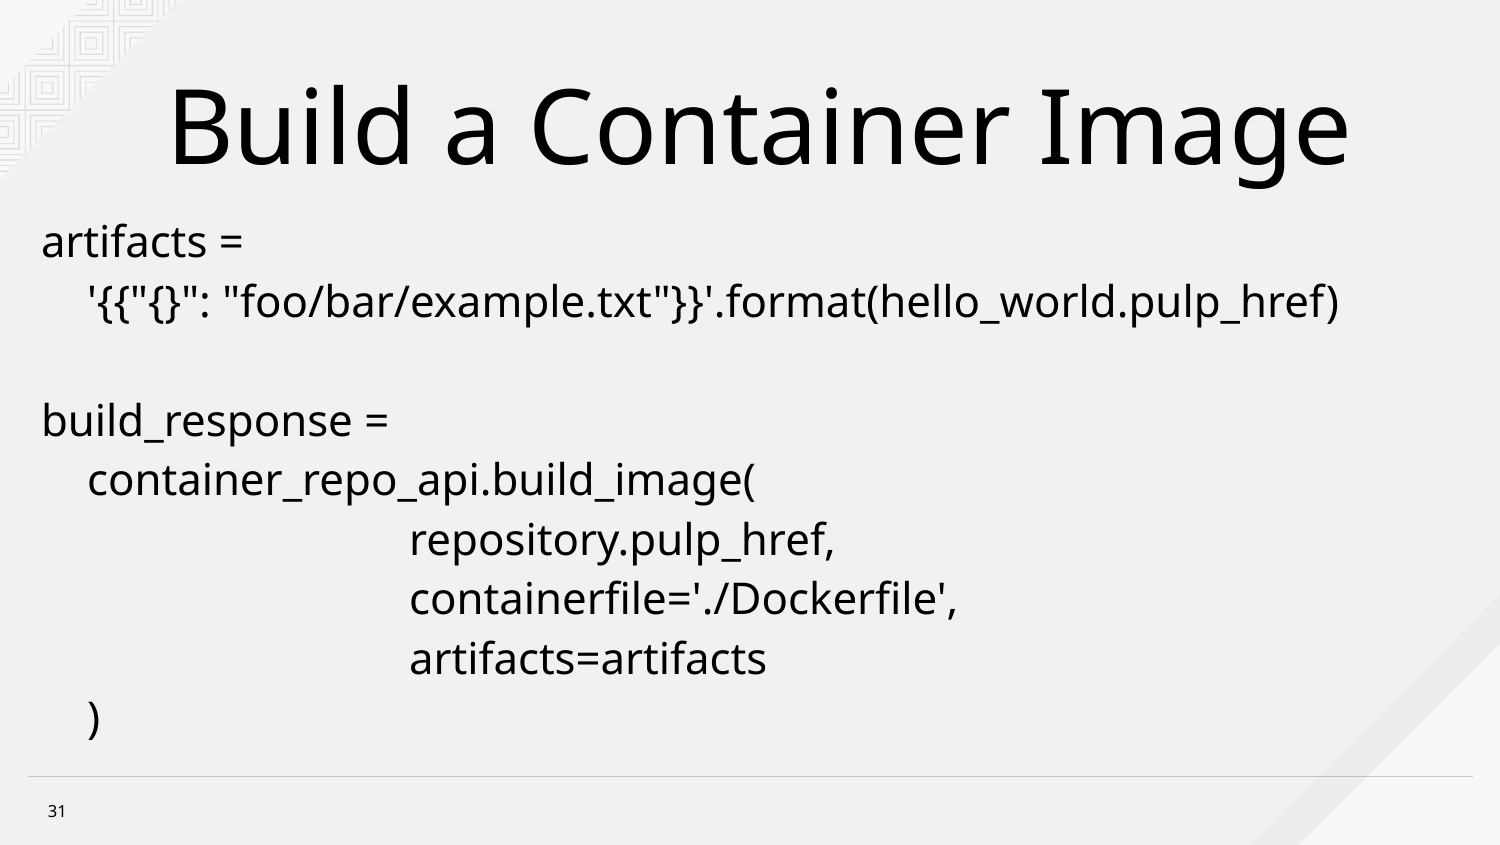

Build a Container Image
artifacts =
 '{{"{}": "foo/bar/example.txt"}}'.format(hello_world.pulp_href)
build_response =
 container_repo_api.build_image(
 repository.pulp_href,
 containerfile='./Dockerfile',
 artifacts=artifacts
 )
31